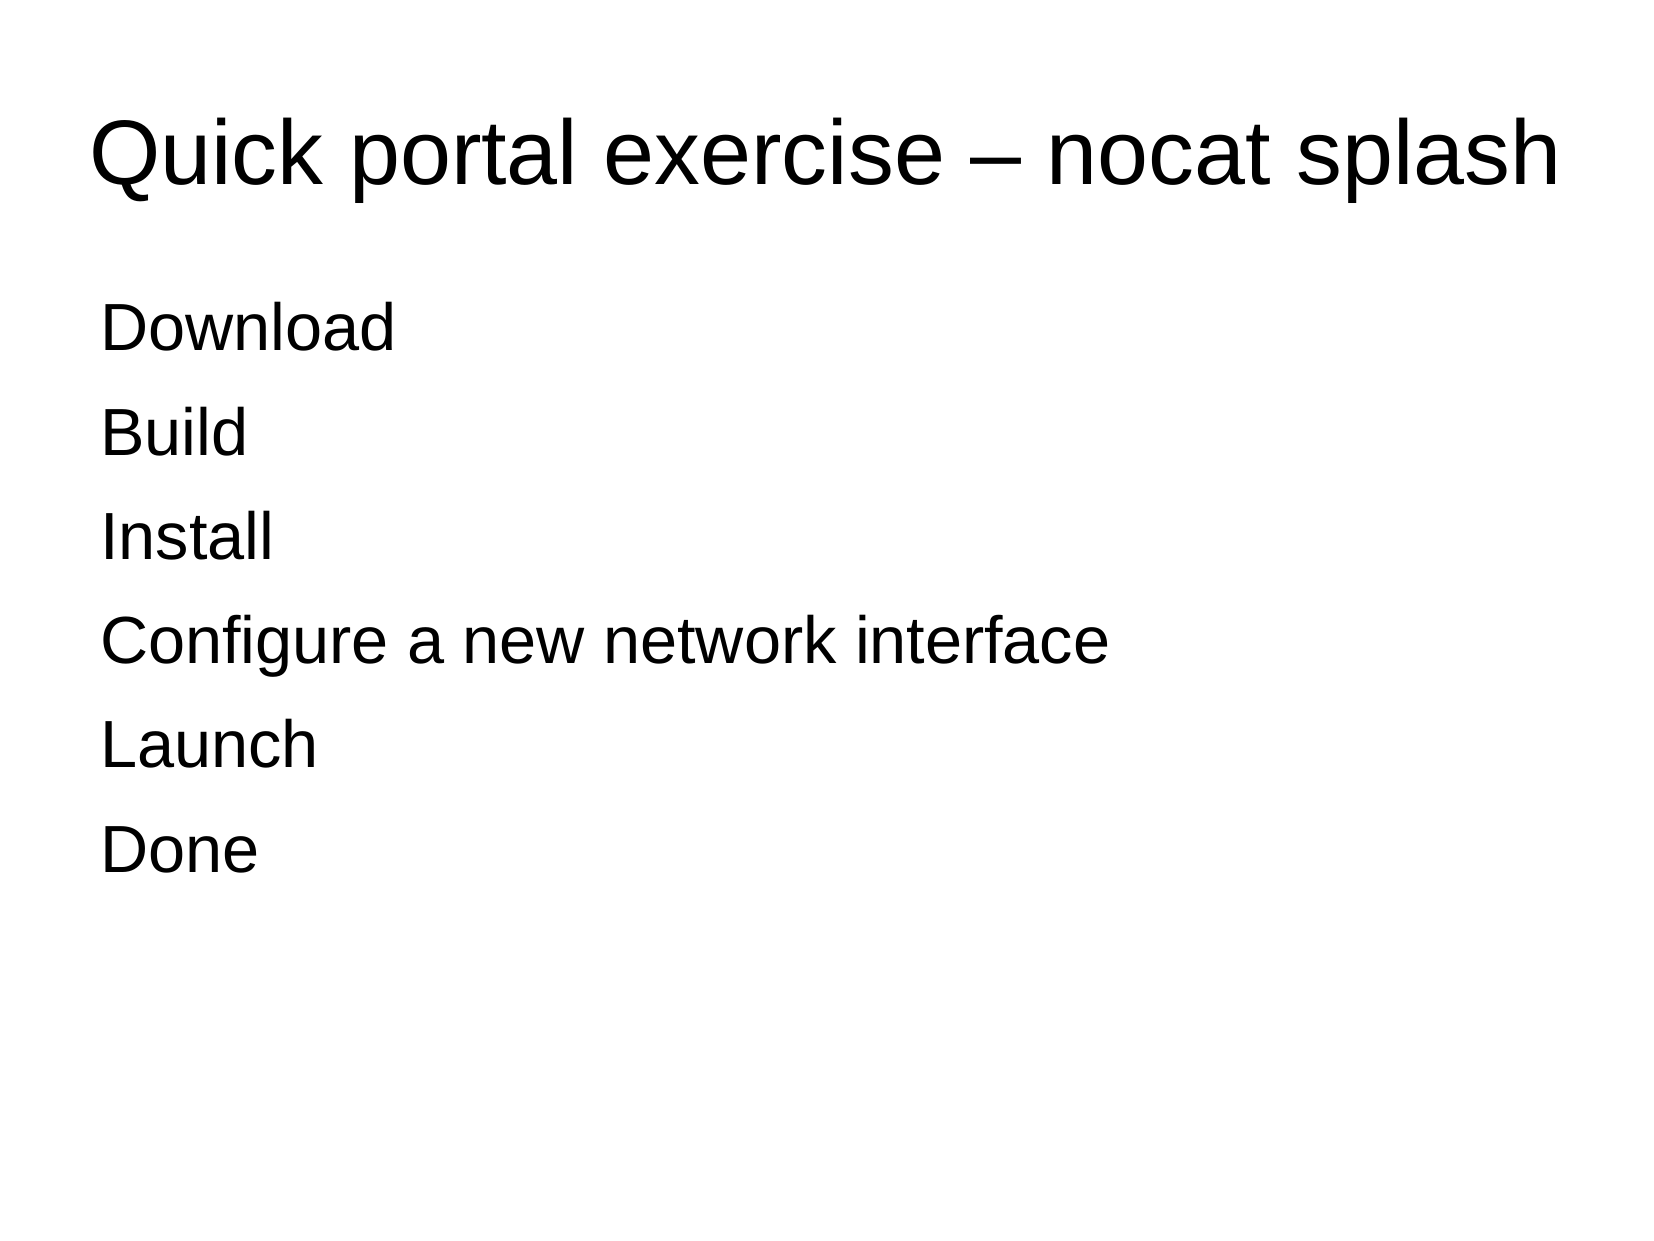

# Quick portal exercise – nocat splash
Download
Build
Install
Configure a new network interface
Launch
Done